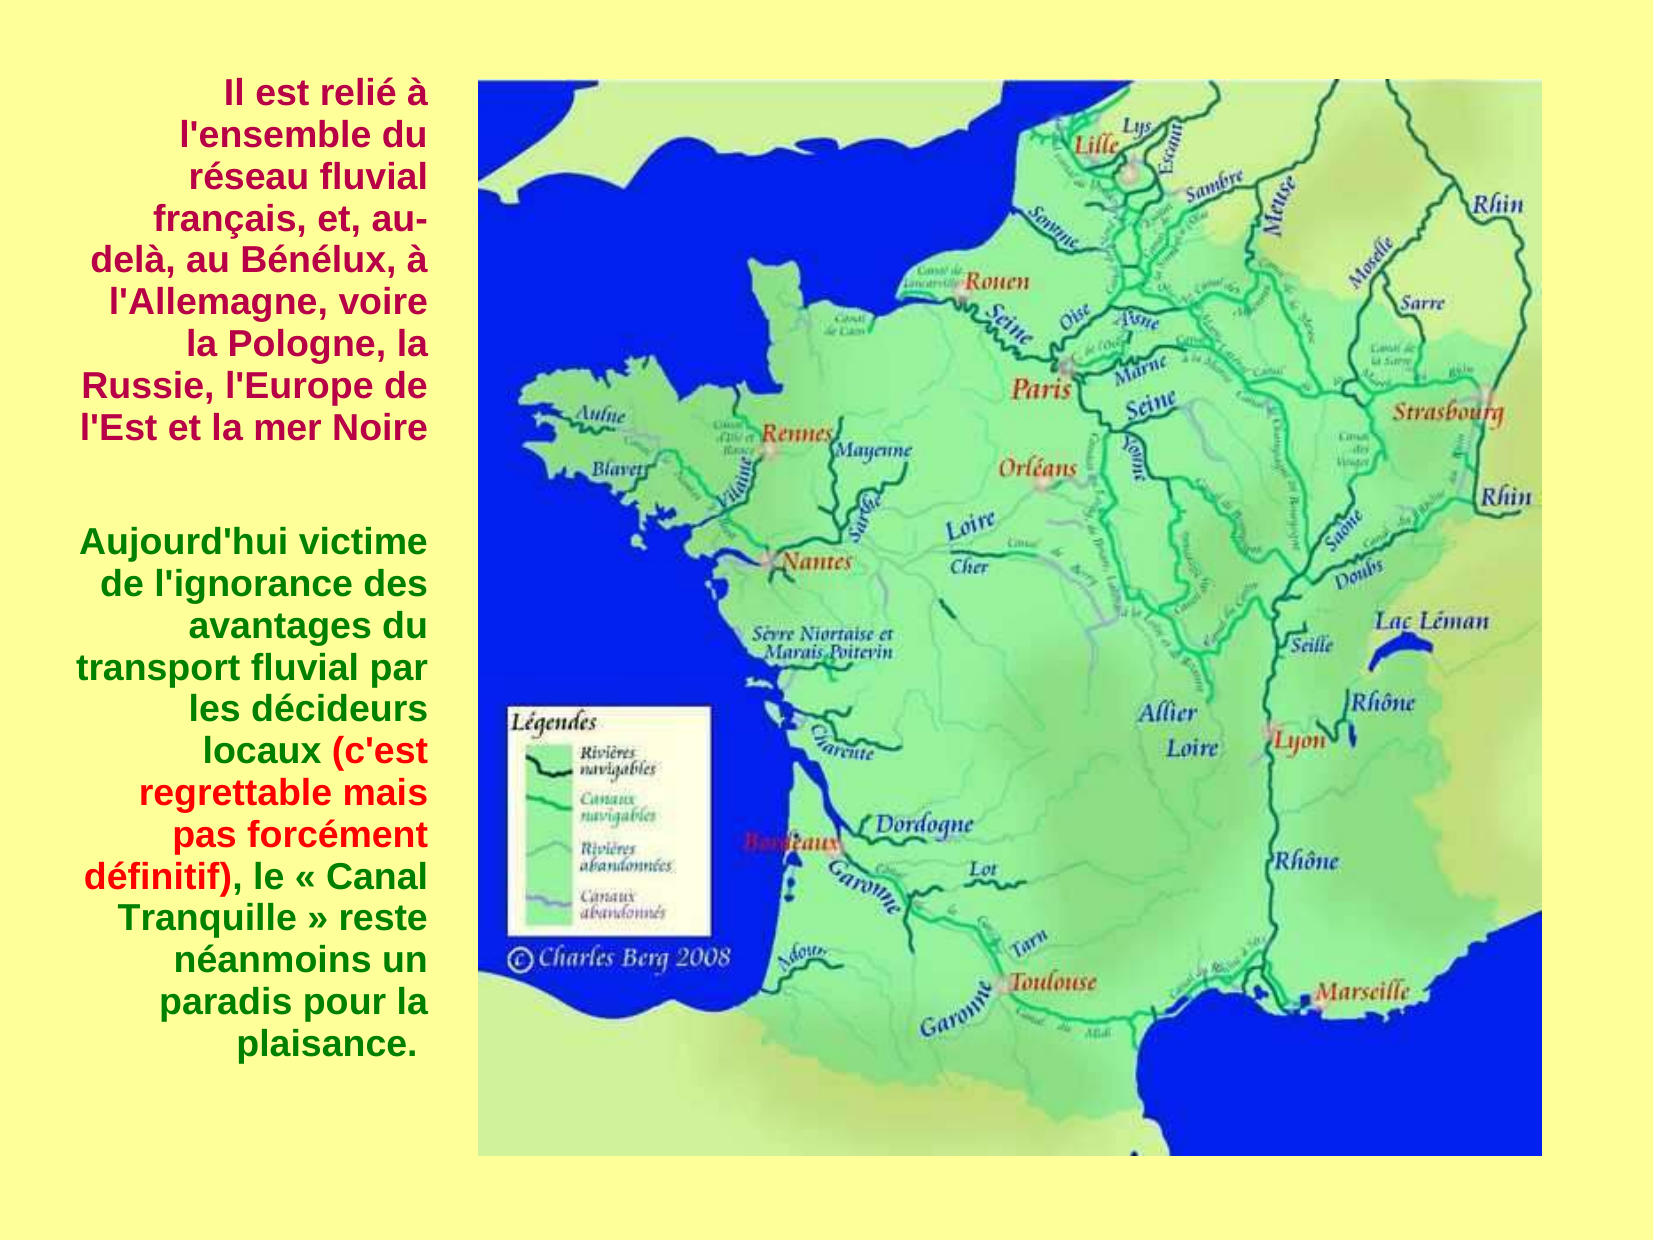

Il est relié à l'ensemble du réseau fluvial français, et, au-delà, au Bénélux, à l'Allemagne, voire la Pologne, la Russie, l'Europe de l'Est et la mer Noire
Aujourd'hui victime de l'ignorance des avantages du transport fluvial par les décideurs locaux (c'est regrettable mais pas forcément définitif), le « Canal Tranquille » reste néanmoins un paradis pour la plaisance.